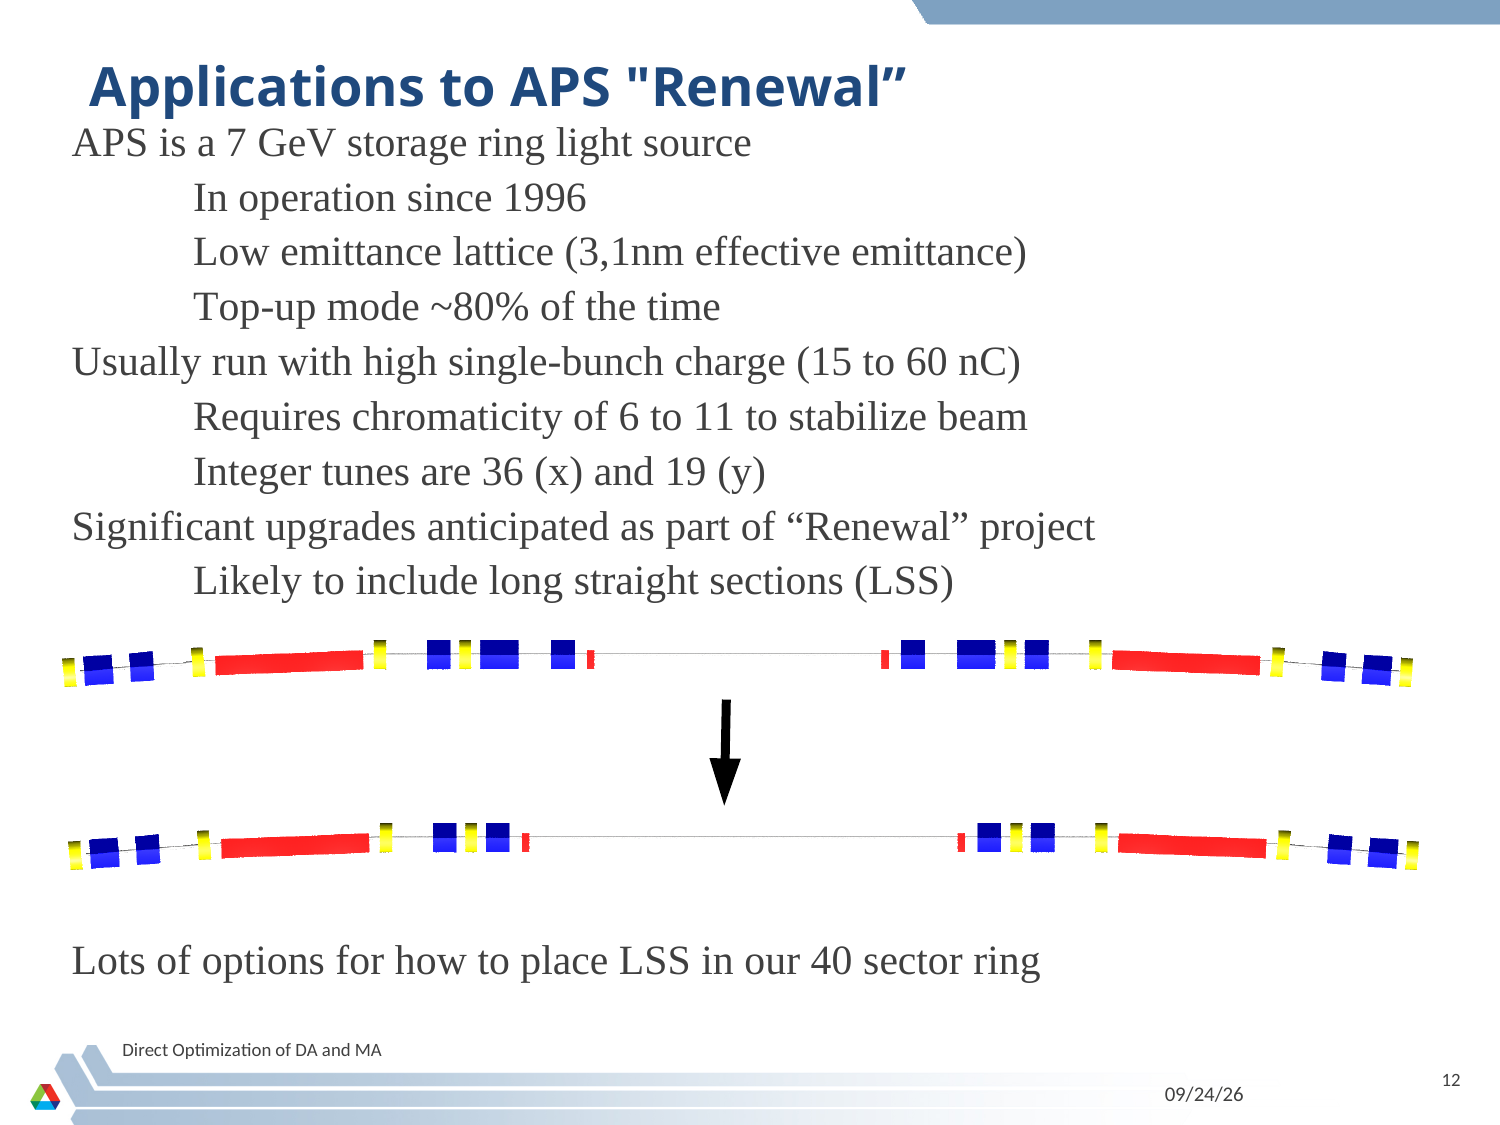

Applications to APS "Renewal”
# APS is a 7 GeV storage ring light source
In operation since 1996
Low emittance lattice (3,1nm effective emittance)
Top-up mode ~80% of the time
Usually run with high single-bunch charge (15 to 60 nC)
Requires chromaticity of 6 to 11 to stabilize beam
Integer tunes are 36 (x) and 19 (y)
Significant upgrades anticipated as part of “Renewal” project
Likely to include long straight sections (LSS)
Lots of options for how to place LSS in our 40 sector ring
Direct Optimization of DA and MA
12
1M. Belgrounne et al., Proc. PAC03, 896-898 (2003).